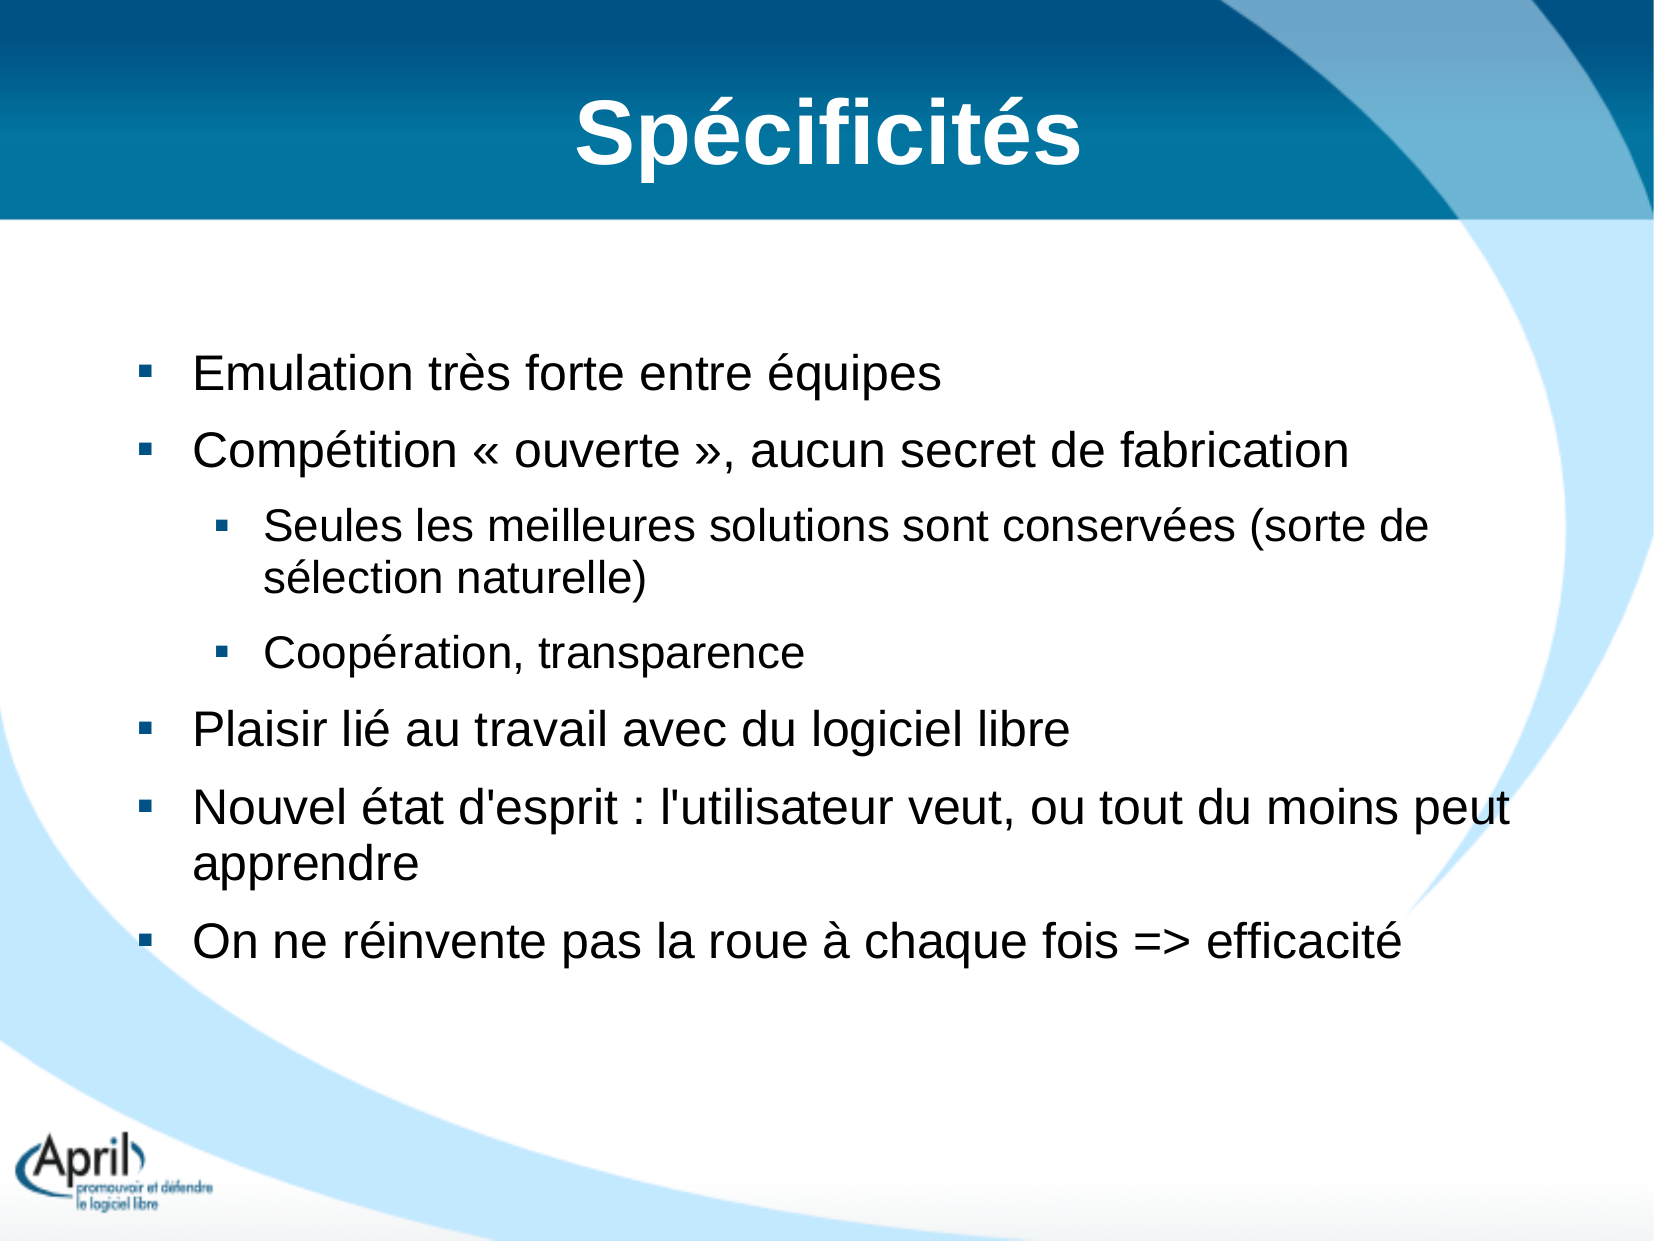

# Spécificités
Emulation très forte entre équipes
Compétition « ouverte », aucun secret de fabrication
Seules les meilleures solutions sont conservées (sorte de sélection naturelle)
Coopération, transparence
Plaisir lié au travail avec du logiciel libre
Nouvel état d'esprit : l'utilisateur veut, ou tout du moins peut apprendre
On ne réinvente pas la roue à chaque fois => efficacité